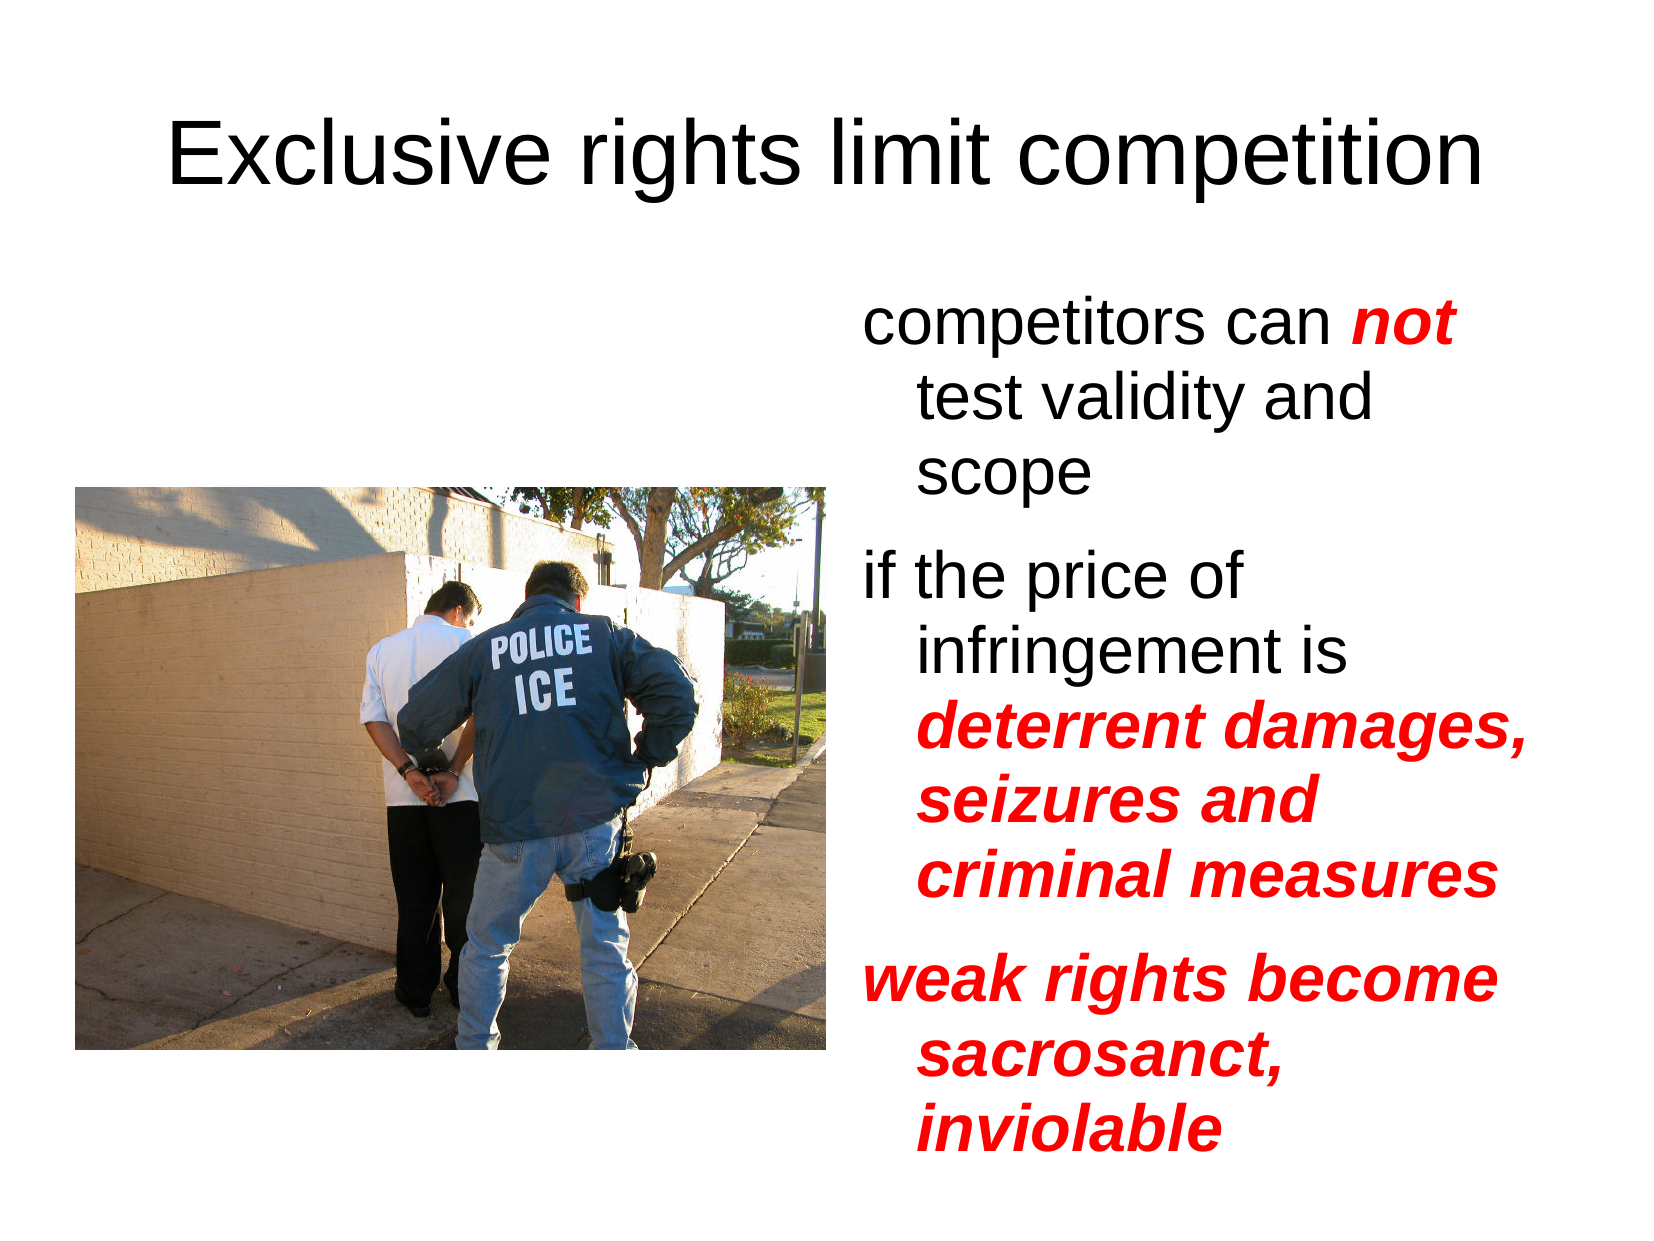

# Exclusive rights limit competition
competitors can not test validity and scope
if the price of infringement is deterrent damages, seizures and criminal measures
weak rights become sacrosanct, inviolable